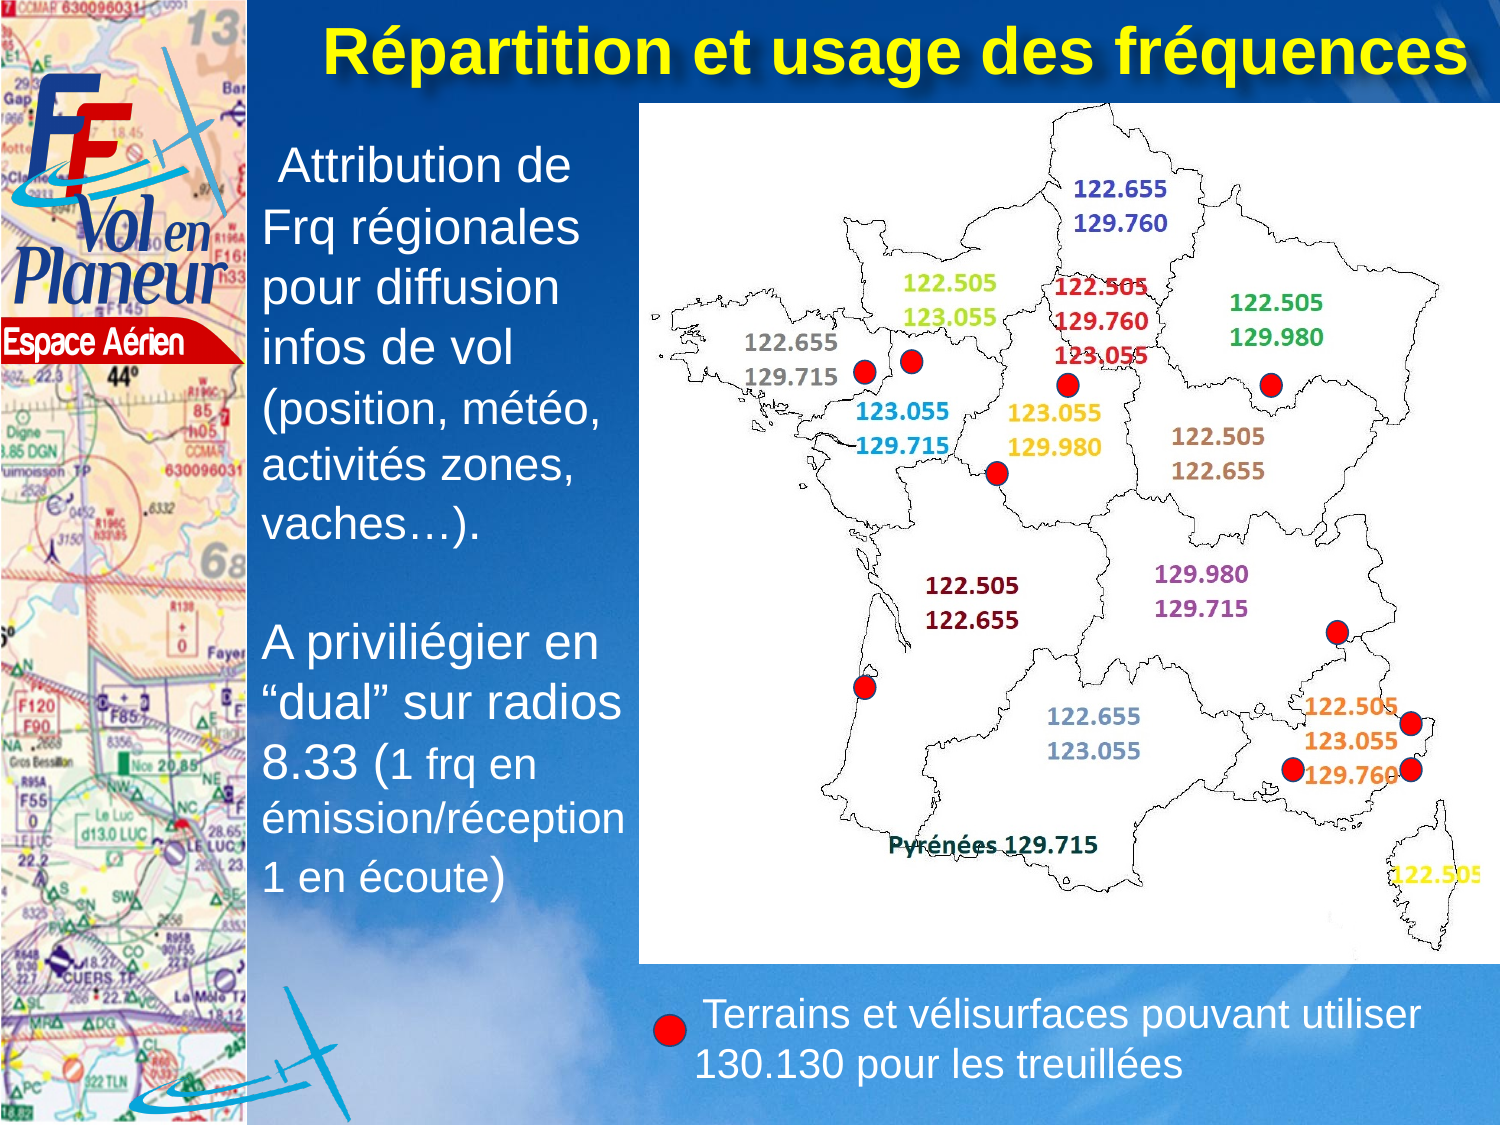

# Répartition et usage des fréquences
 Attribution de Frq régionales pour diffusion infos de vol (position, météo, activités zones, vaches…).
A priviliégier en “dual” sur radios 8.33 (1 frq en émission/réception 1 en écoute)
 Terrains et vélisurfaces pouvant utiliser
130.130 pour les treuillées